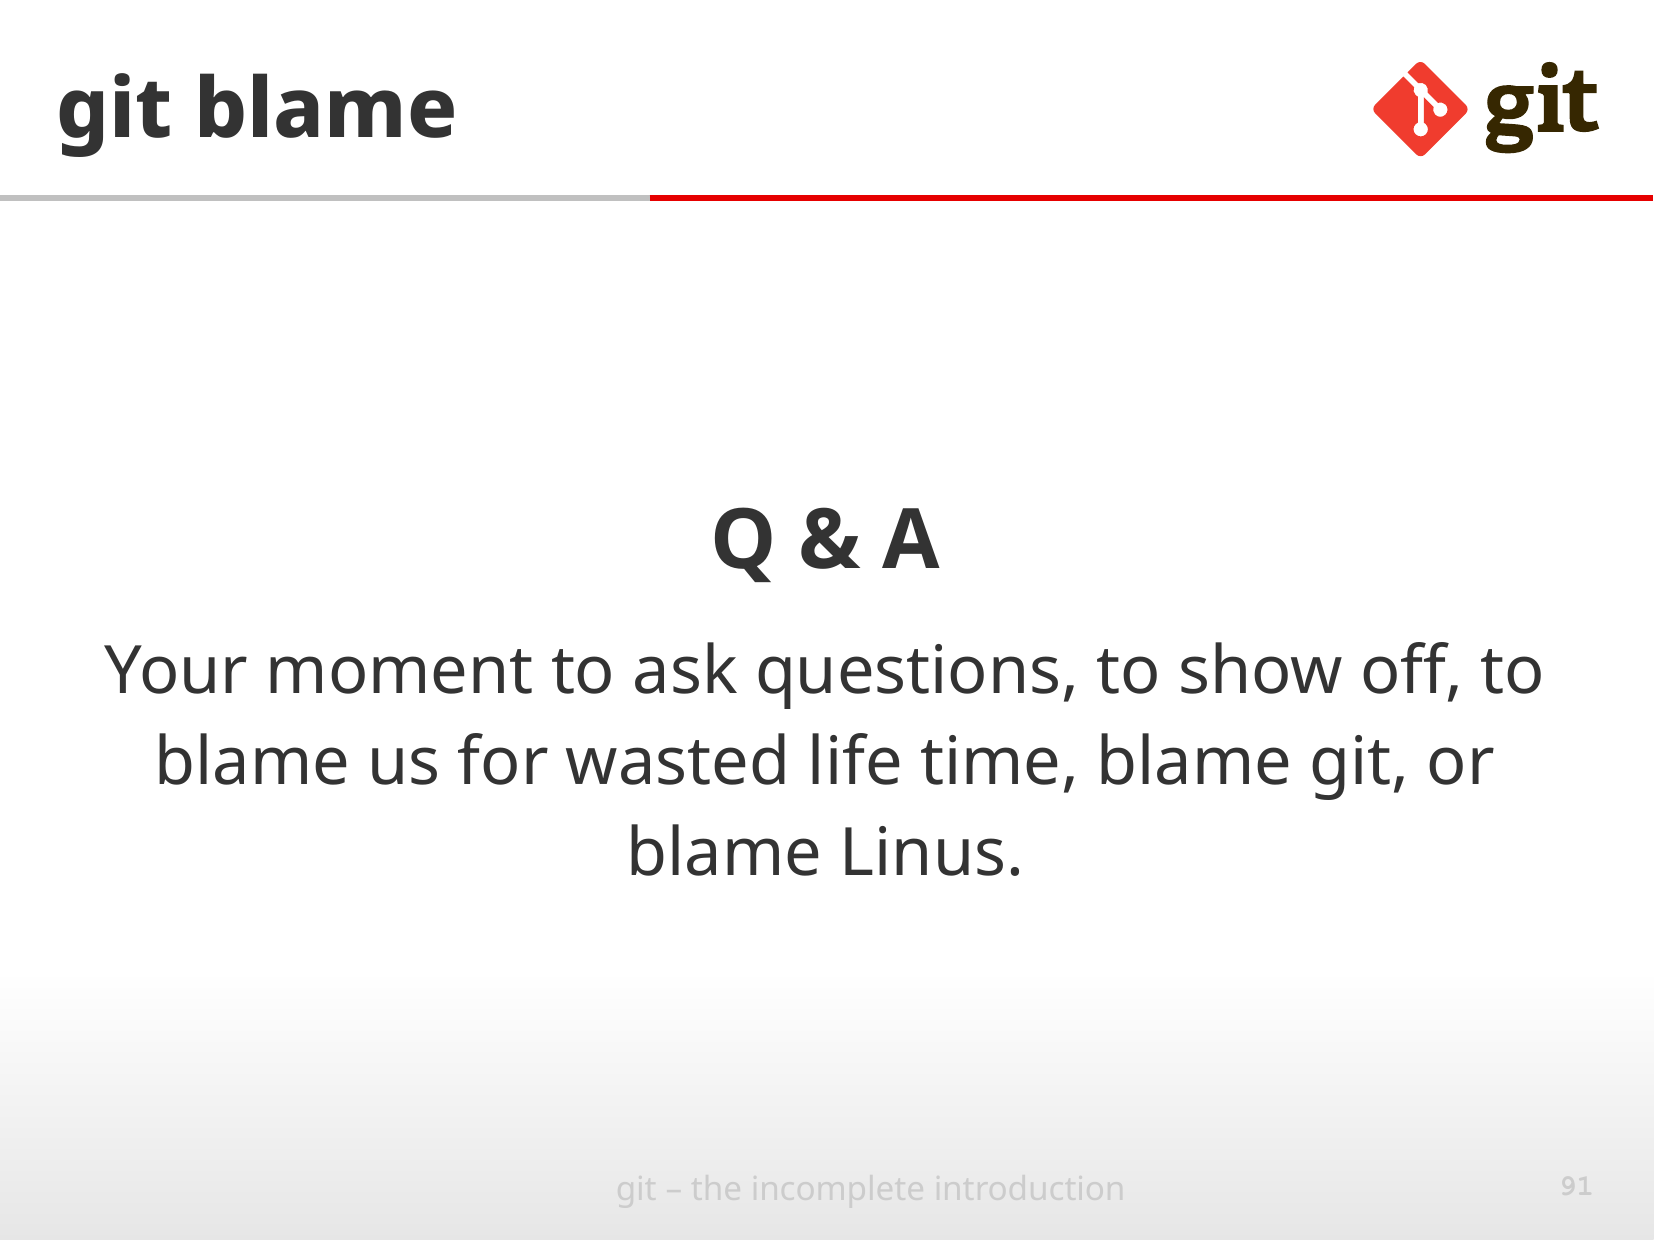

# git blame
Q & A
Your moment to ask questions, to show off, to blame us for wasted life time, blame git, or blame Linus.
91